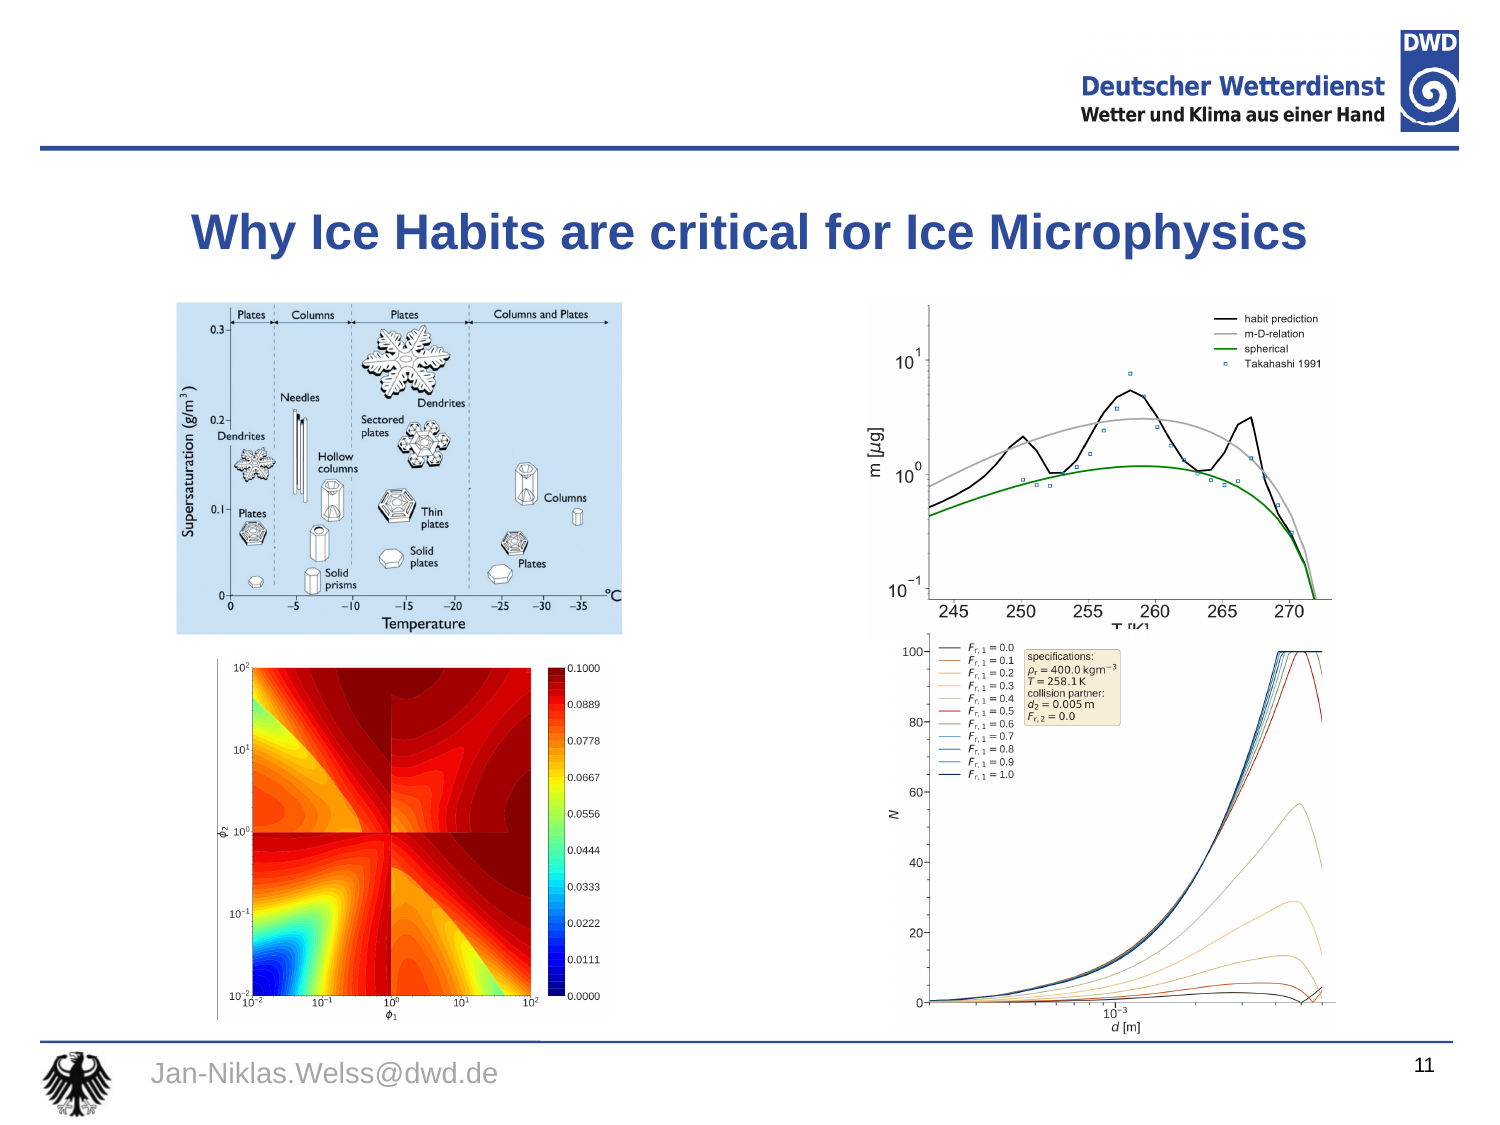

# Why Ice Habits are critical for Ice Microphysics
11